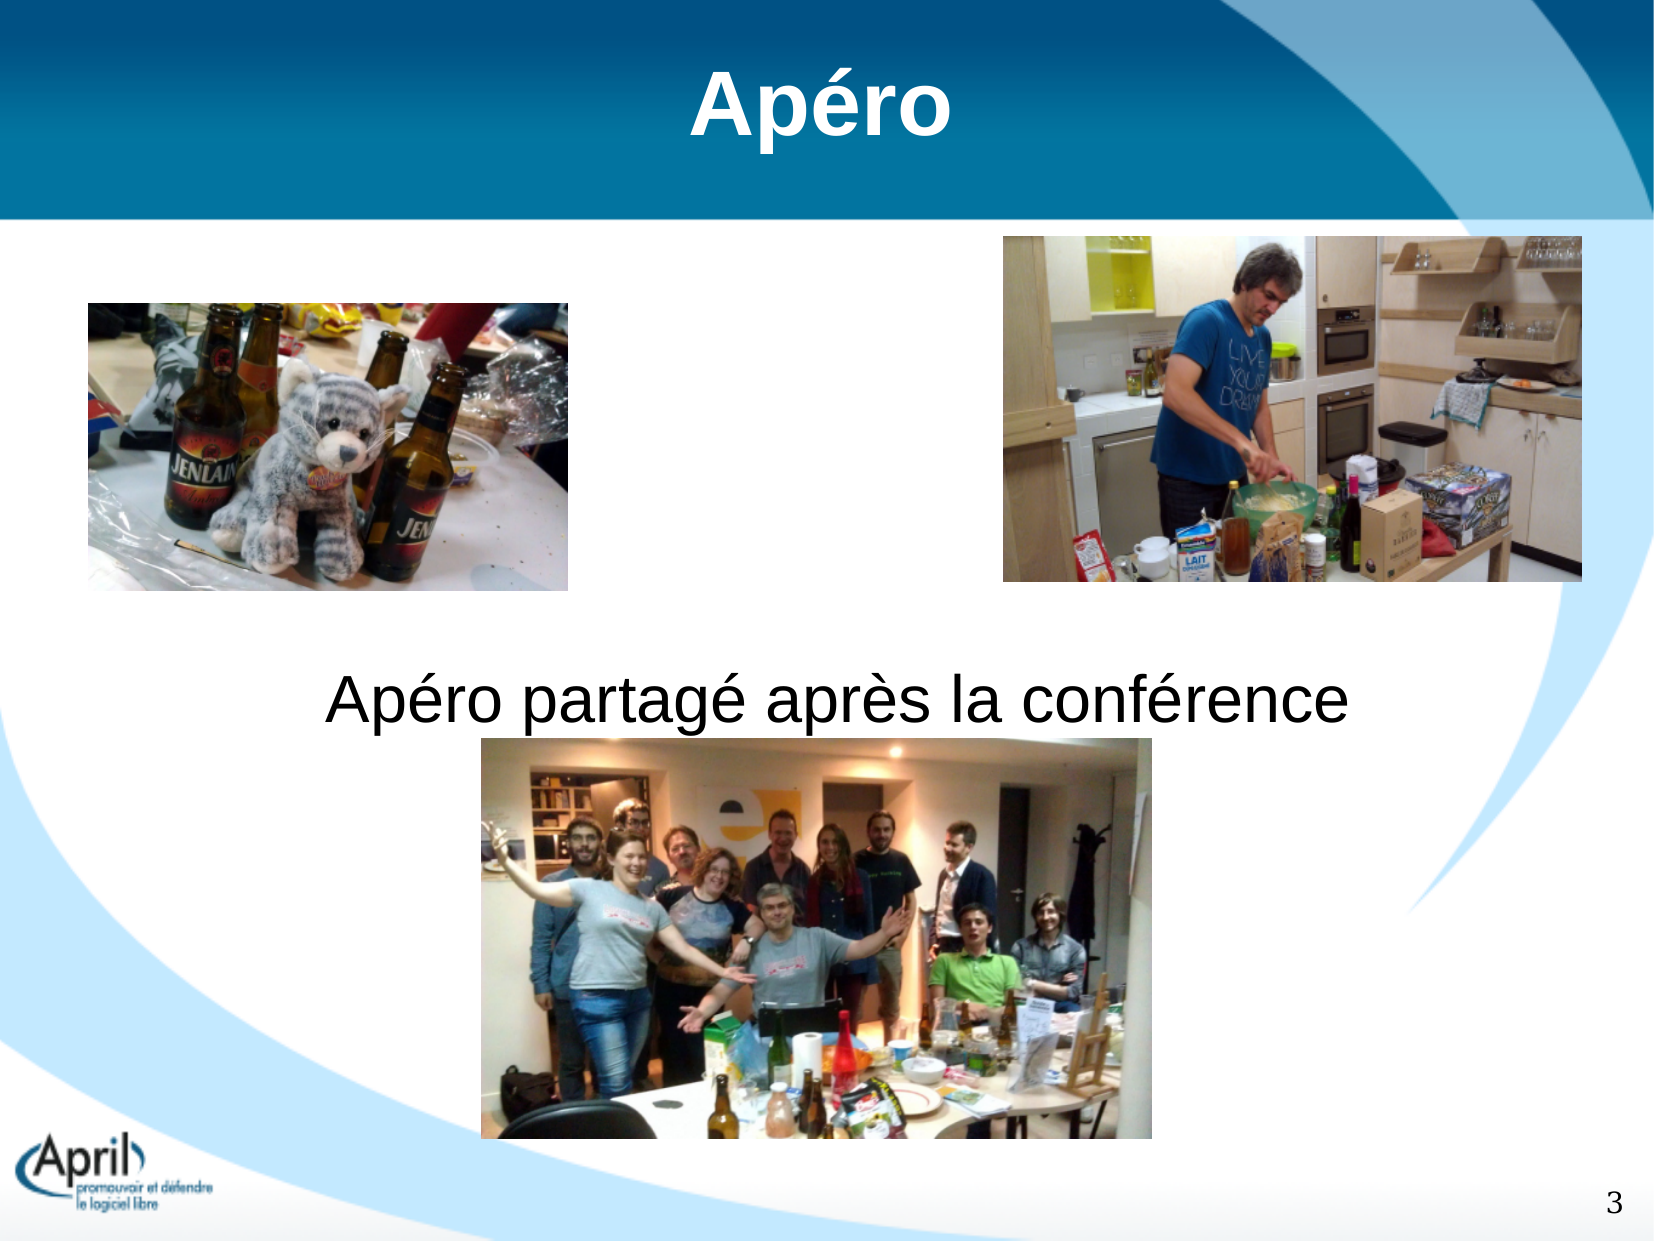

# Apéro
Apéro partagé après la conférence
3